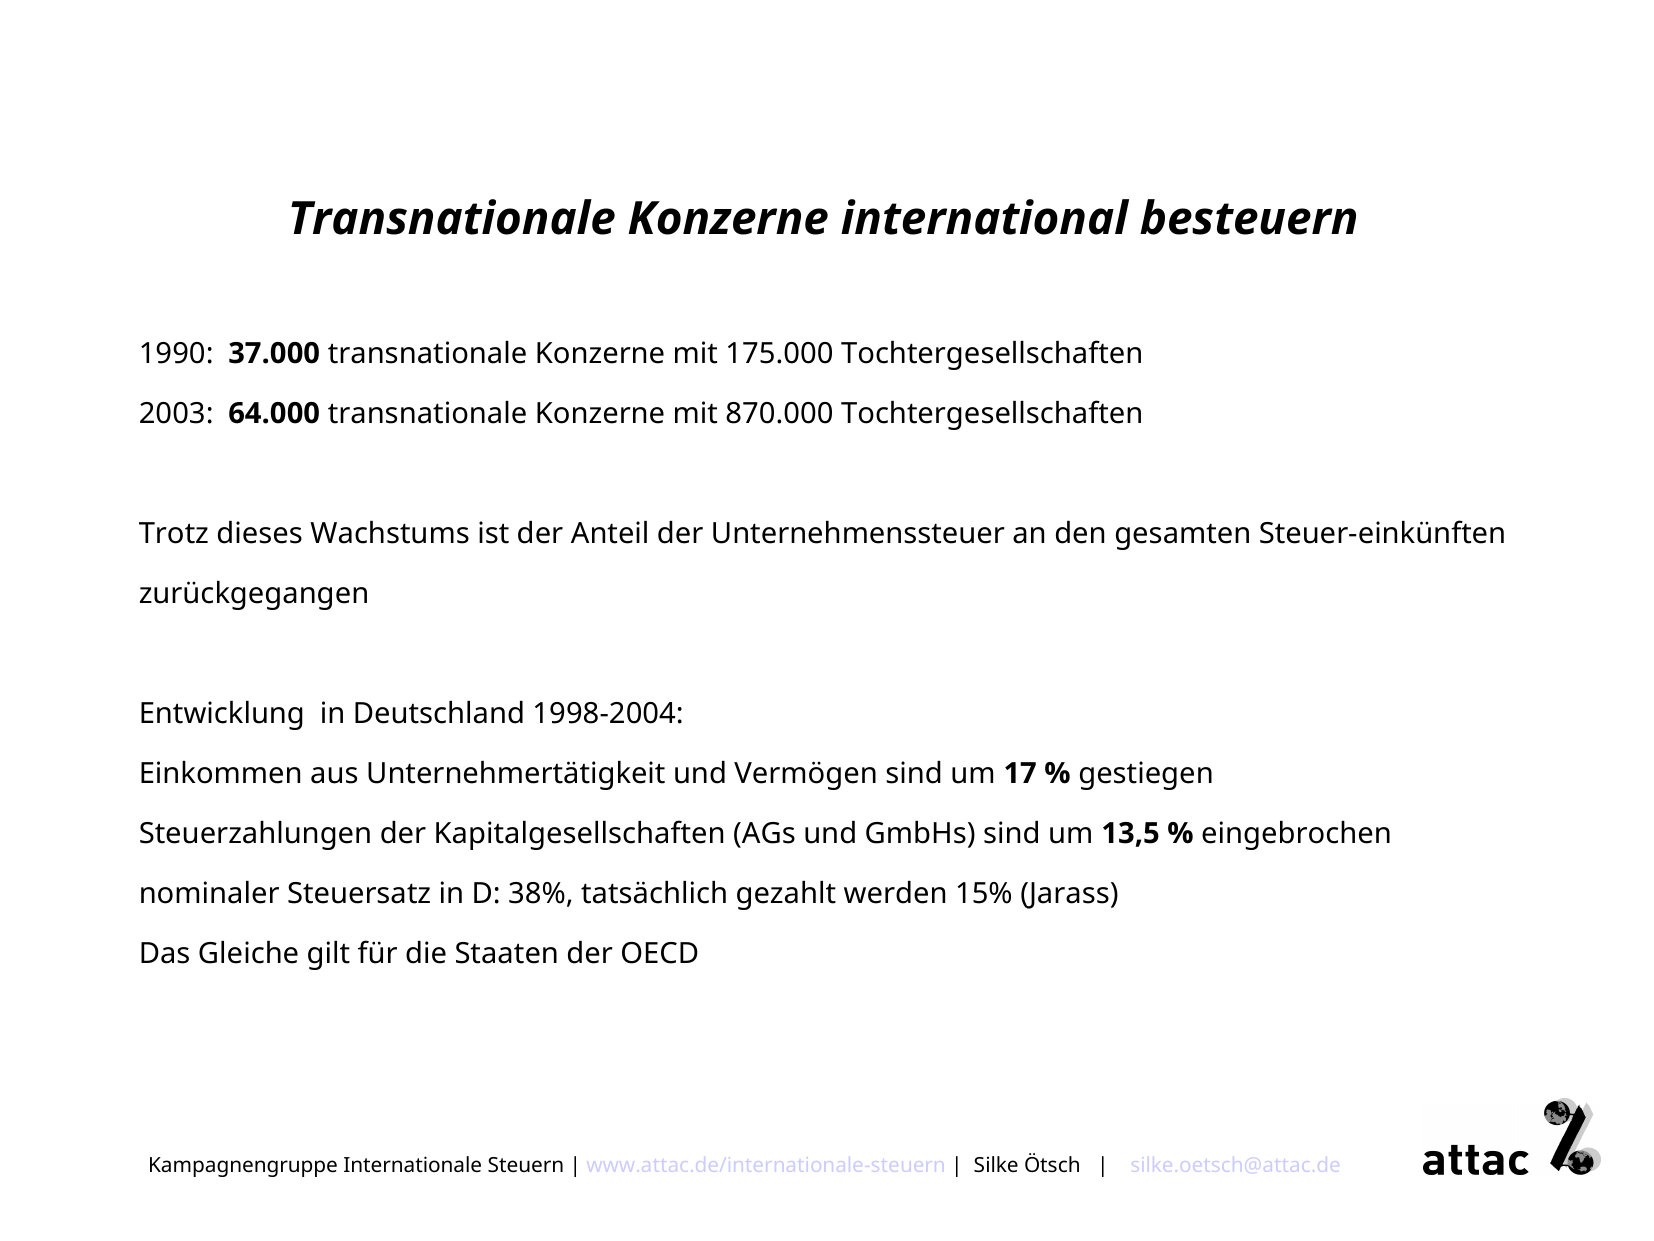

Transnationale Konzerne international besteuern
1990: 37.000 transnationale Konzerne mit 175.000 Tochtergesellschaften
2003: 64.000 transnationale Konzerne mit 870.000 Tochtergesellschaften
Trotz dieses Wachstums ist der Anteil der Unternehmenssteuer an den gesamten Steuer-einkünften zurückgegangen
Entwicklung in Deutschland 1998-2004:
Einkommen aus Unternehmertätigkeit und Vermögen sind um 17 % gestiegen
Steuerzahlungen der Kapitalgesellschaften (AGs und GmbHs) sind um 13,5 % eingebrochen
nominaler Steuersatz in D: 38%, tatsächlich gezahlt werden 15% (Jarass)
Das Gleiche gilt für die Staaten der OECD
Kampagnengruppe Internationale Steuern | www.attac.de/internationale-steuern | Silke Ötsch | silke.oetsch@attac.de